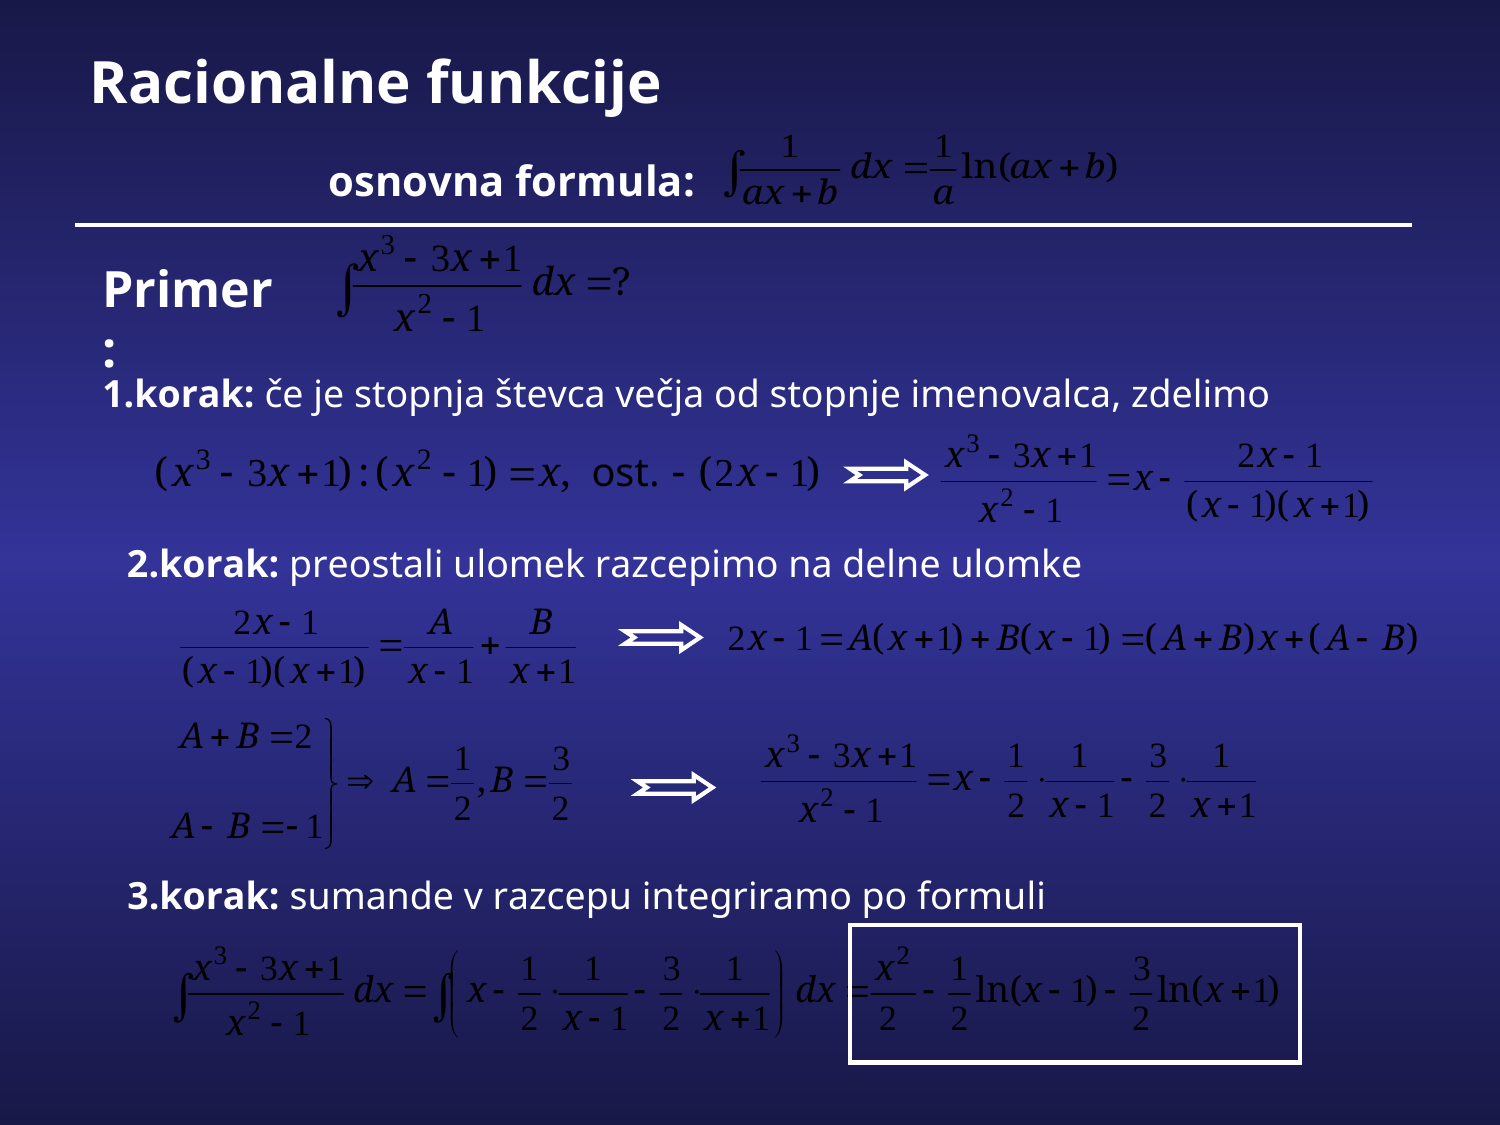

Racionalne funkcije
osnovna formula:
Primer:
1.korak: če je stopnja števca večja od stopnje imenovalca, zdelimo
2.korak: preostali ulomek razcepimo na delne ulomke
3.korak: sumande v razcepu integriramo po formuli